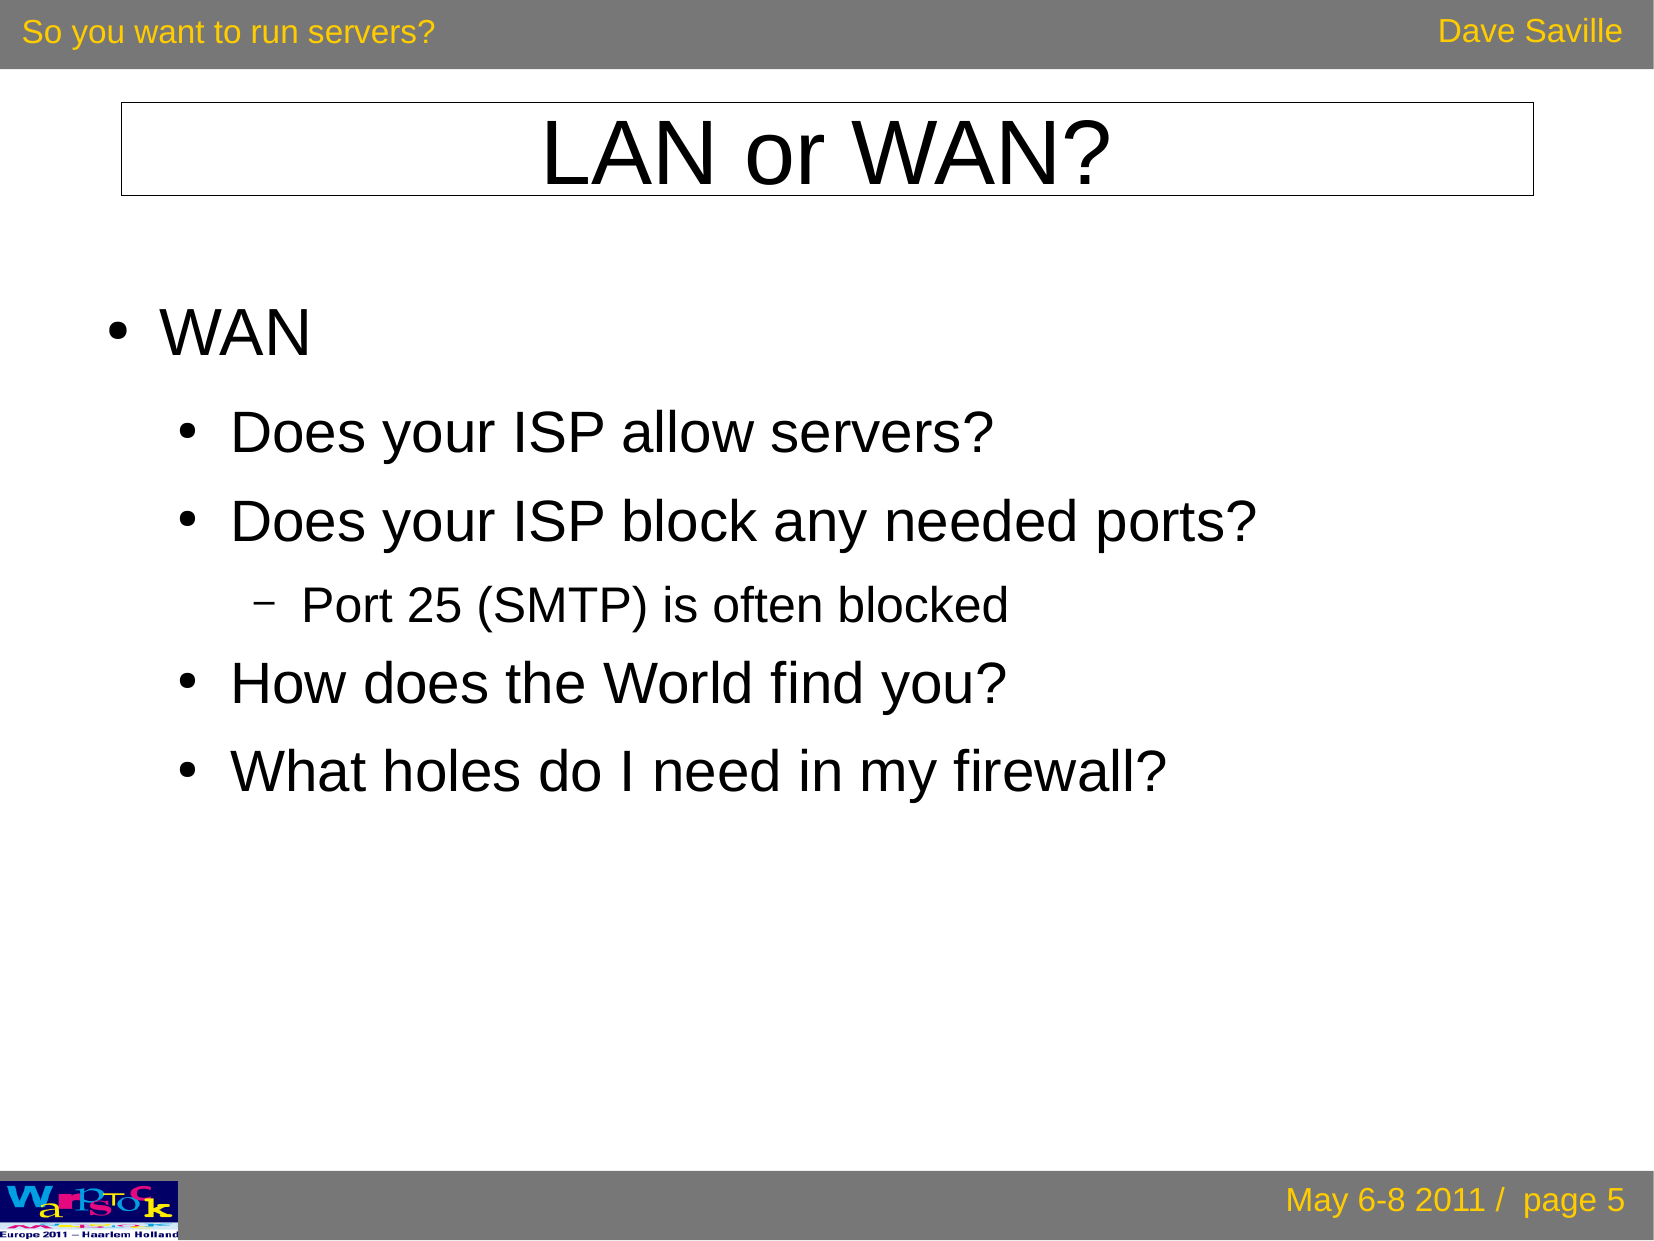

# LAN or WAN?
WAN
Does your ISP allow servers?
Does your ISP block any needed ports?
Port 25 (SMTP) is often blocked
How does the World find you?
What holes do I need in my firewall?